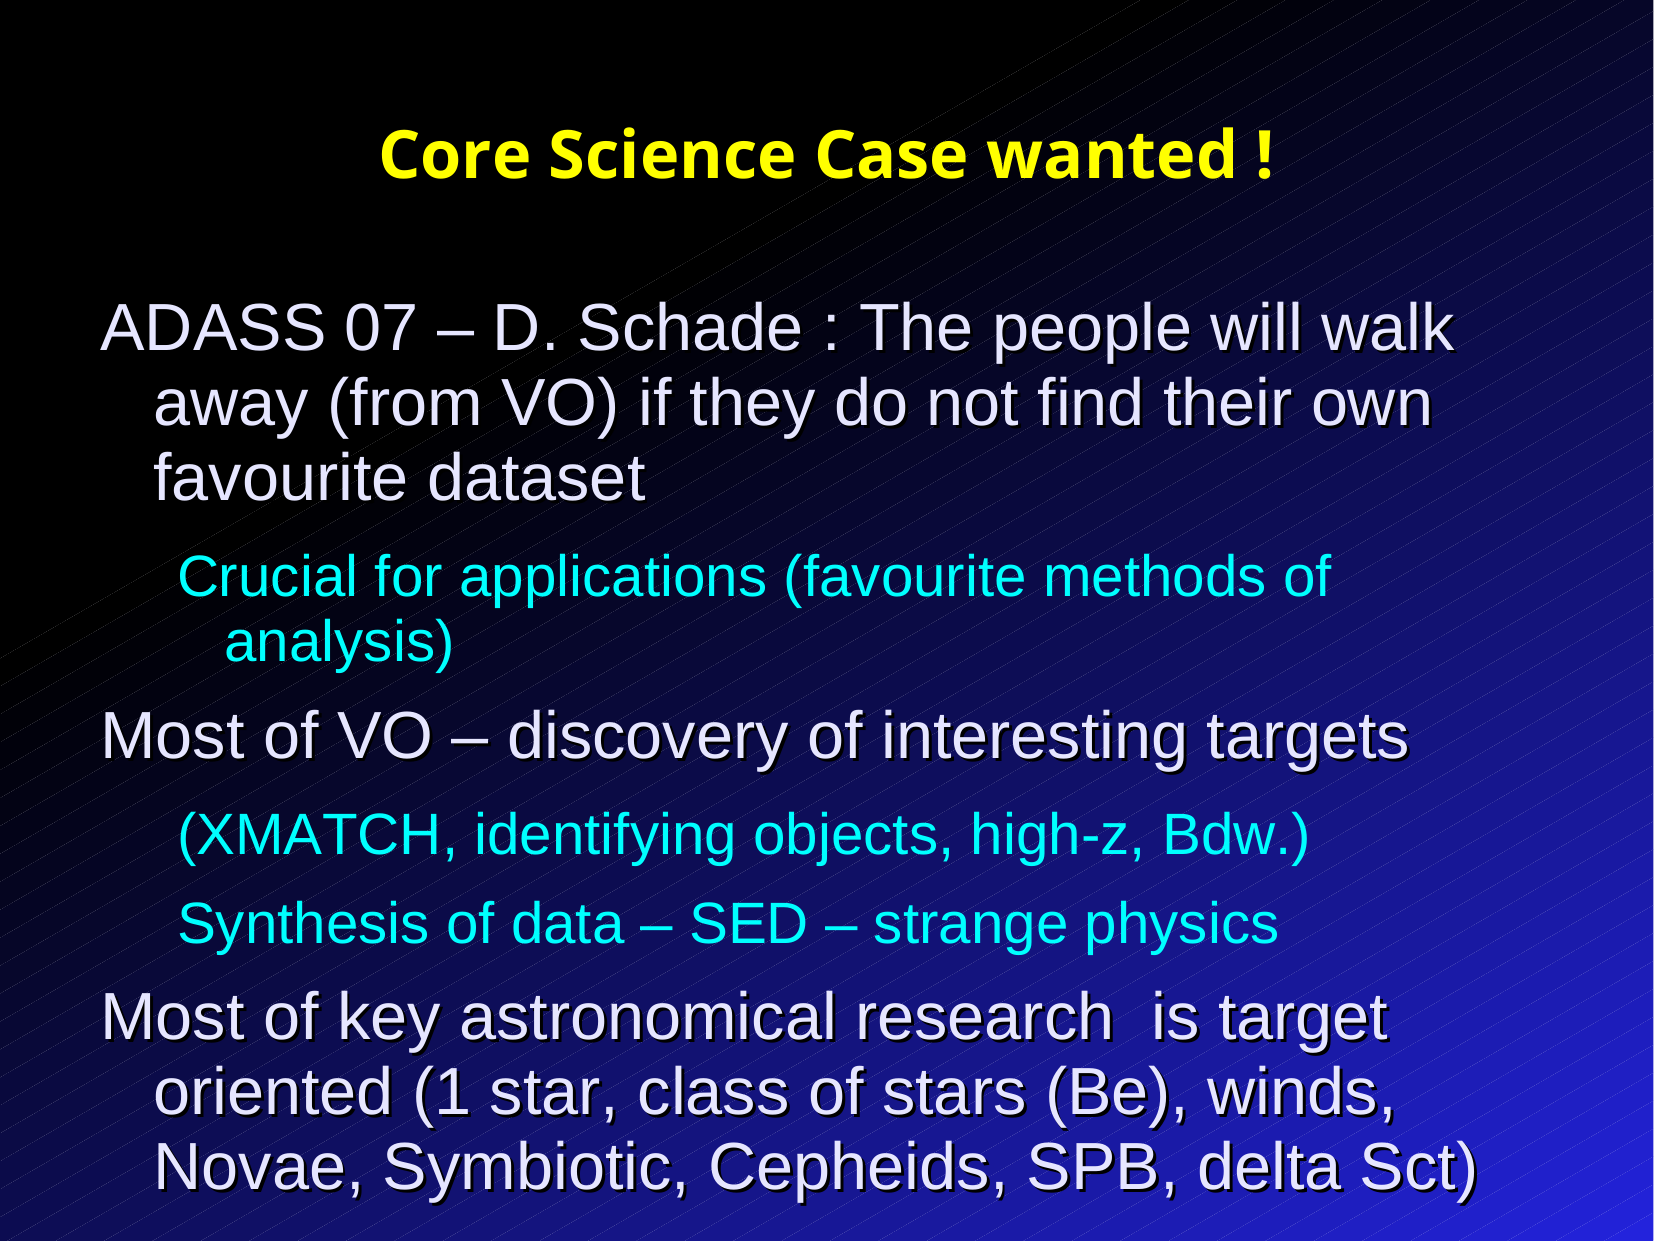

# Core Science Case wanted !
ADASS 07 – D. Schade : The people will walk away (from VO) if they do not find their own favourite dataset
Crucial for applications (favourite methods of analysis)
Most of VO – discovery of interesting targets
(XMATCH, identifying objects, high-z, Bdw.)
Synthesis of data – SED – strange physics
Most of key astronomical research is target oriented (1 star, class of stars (Be), winds, Novae, Symbiotic, Cepheids, SPB, delta Sct)